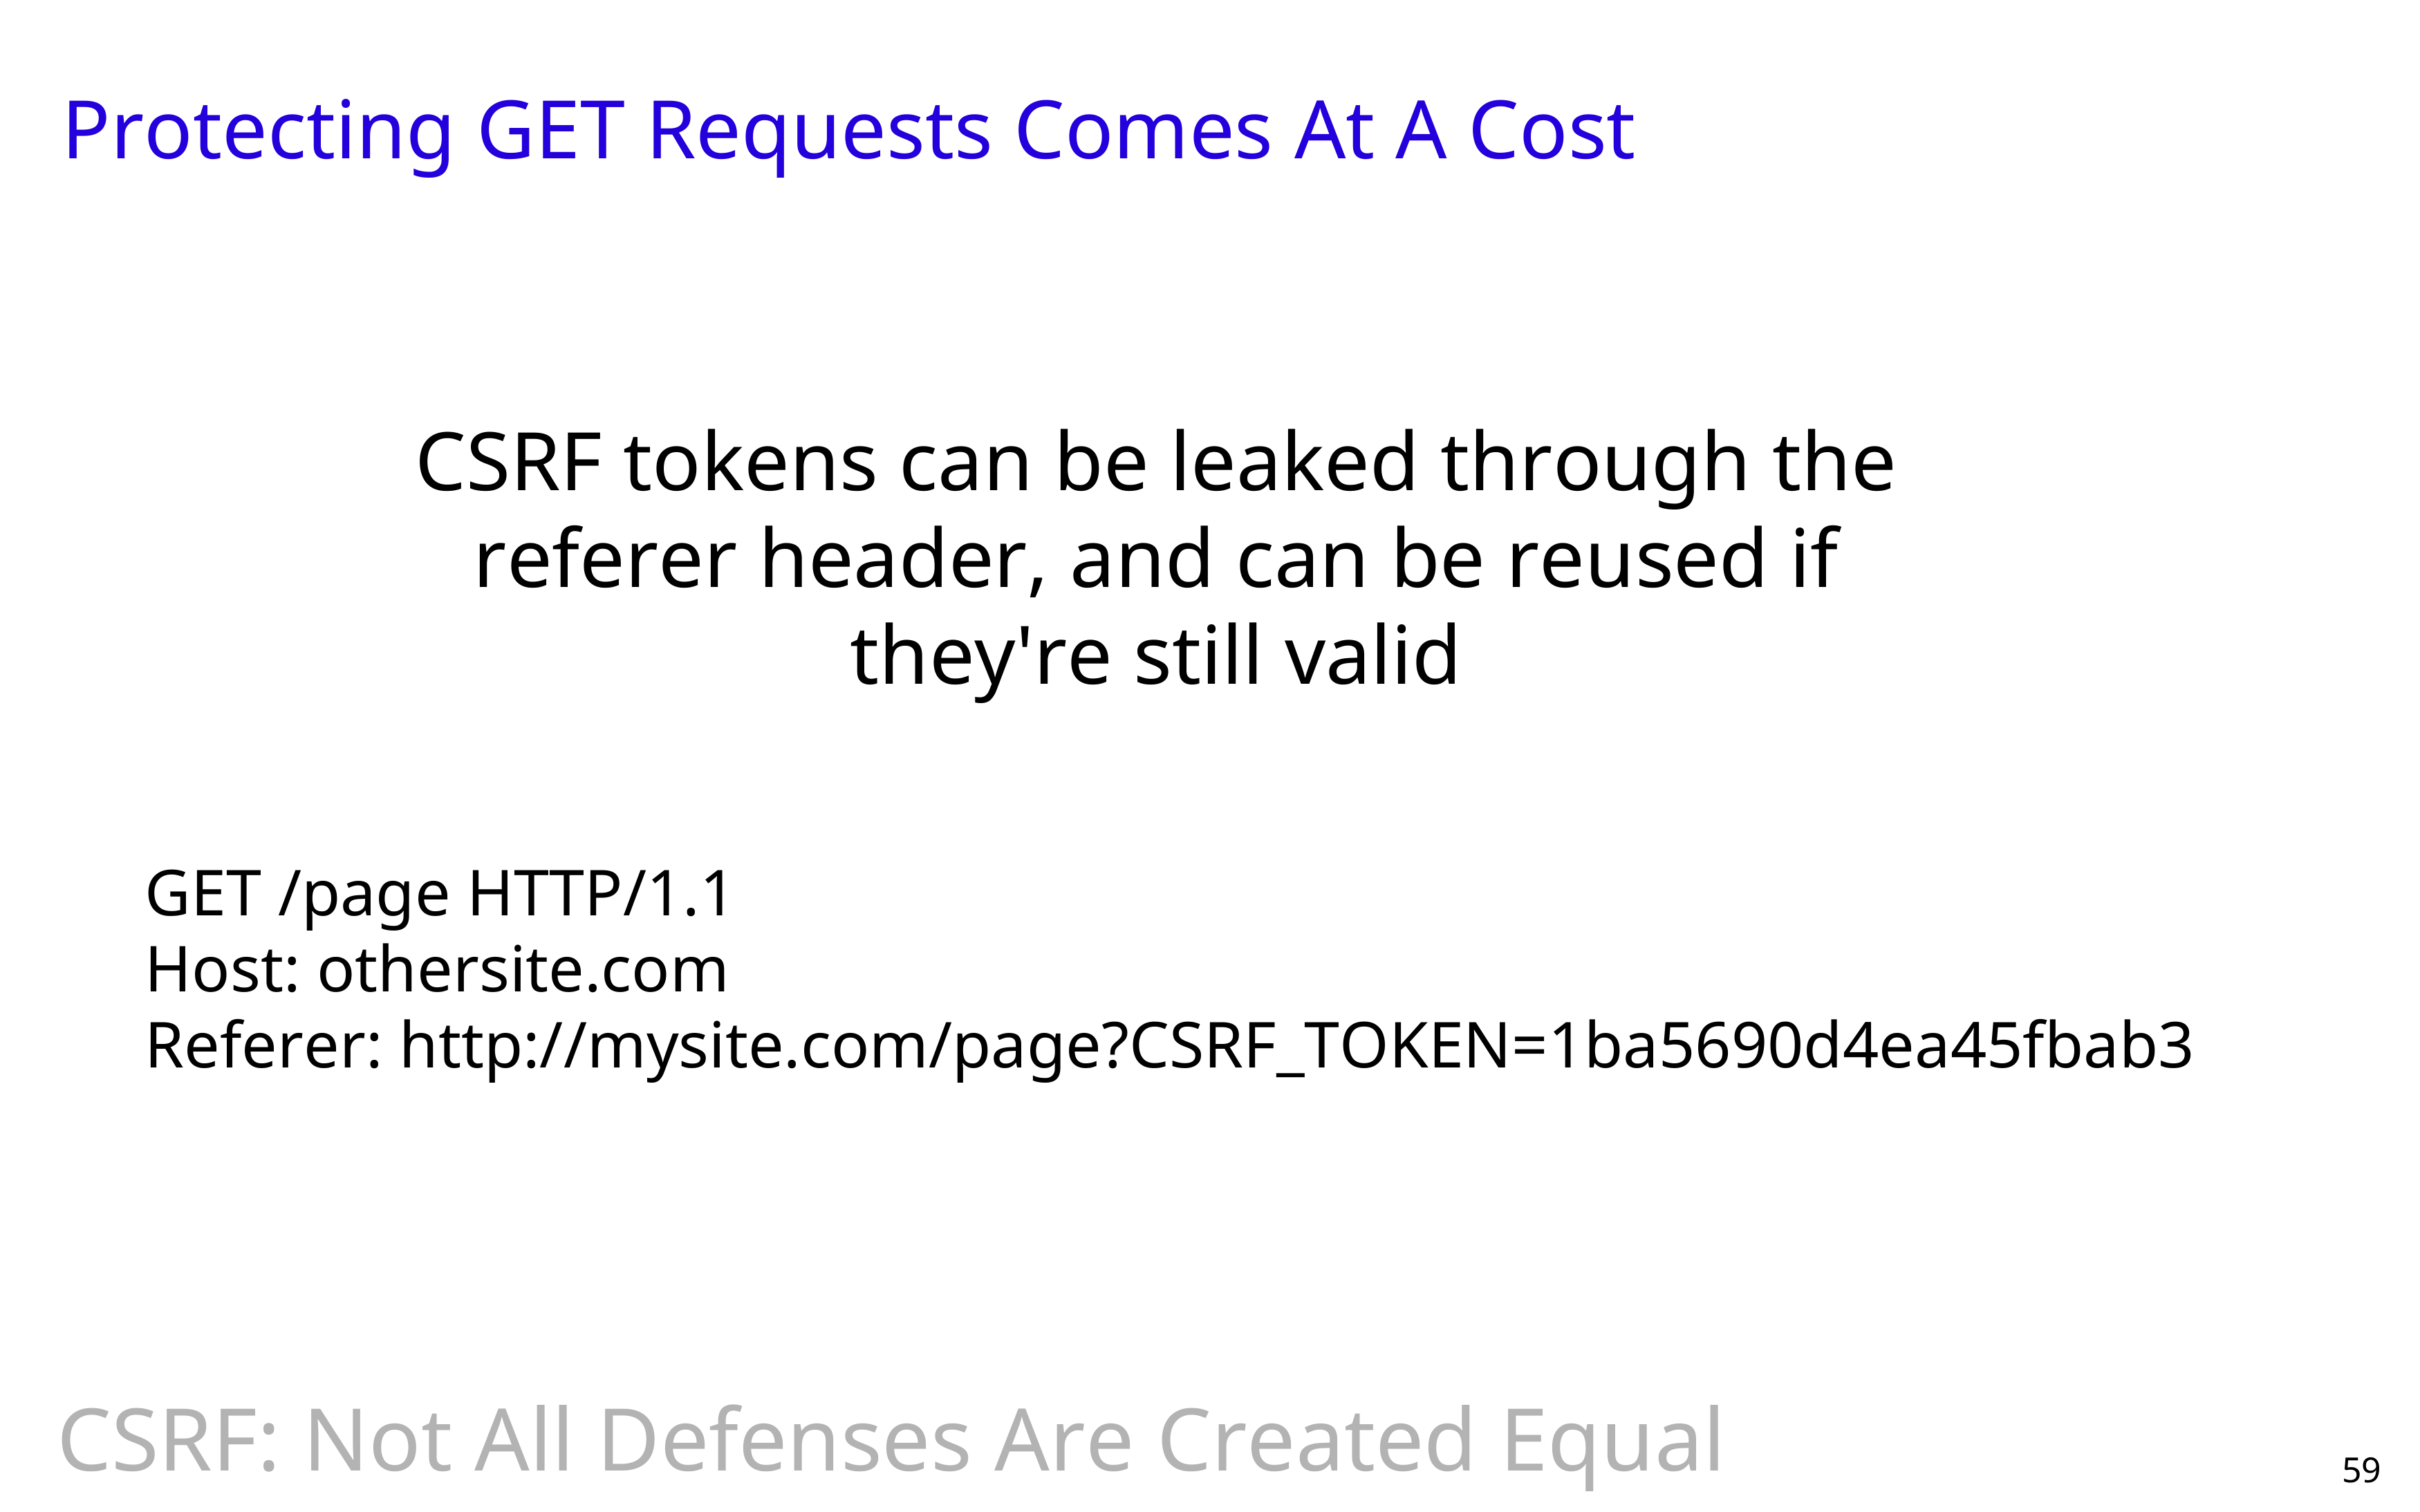

Protecting GET Requests Comes At A Cost
CSRF tokens can be leaked through the referer header, and can be reused if they're still valid
GET /page HTTP/1.1
Host: othersite.com
Referer: http://mysite.com/page?CSRF_TOKEN=1ba5690d4ea45fbab3